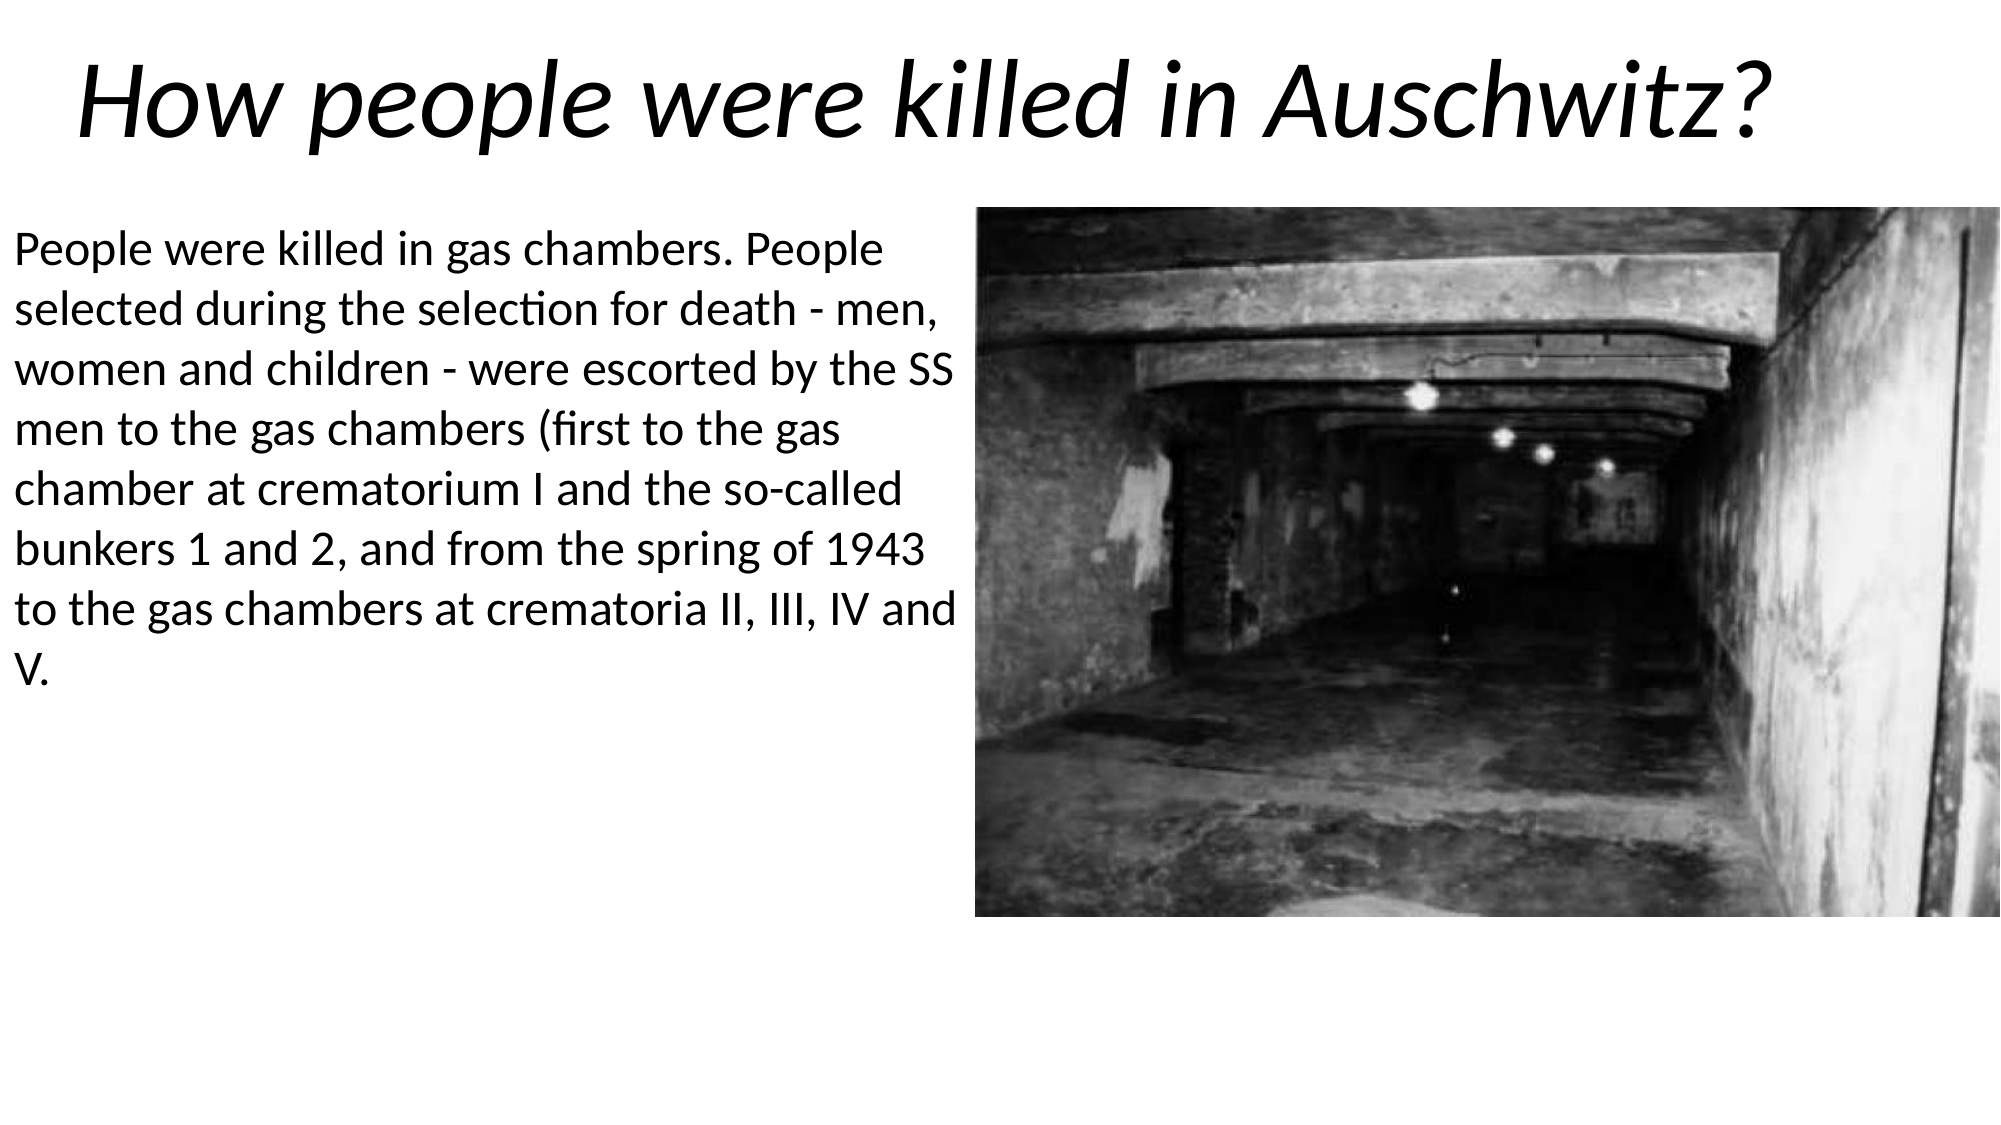

How people were killed in Auschwitz?
People were killed in gas chambers. People selected during the selection for death - men, women and children - were escorted by the SS men to the gas chambers (first to the gas chamber at crematorium I and the so-called bunkers 1 and 2, and from the spring of 1943 to the gas chambers at crematoria II, III, IV and V.